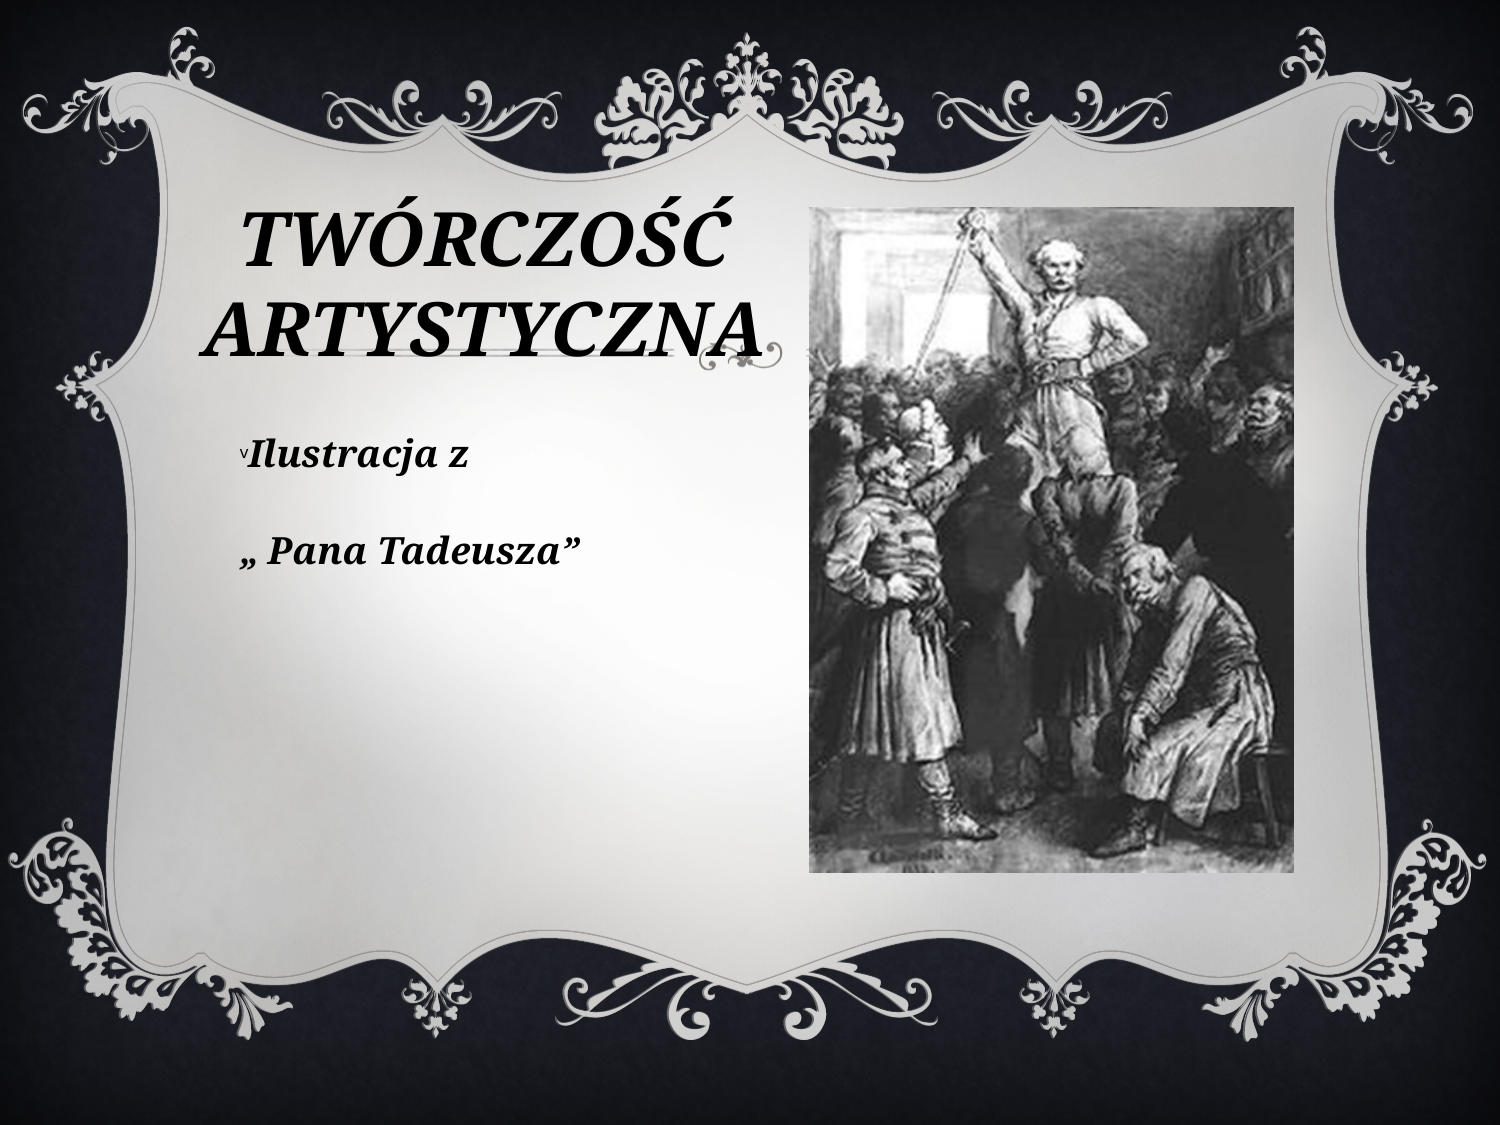

# TWÓRCZOŚĆ ARTYSTYCZNA
Ilustracja z
„ Pana Tadeusza”